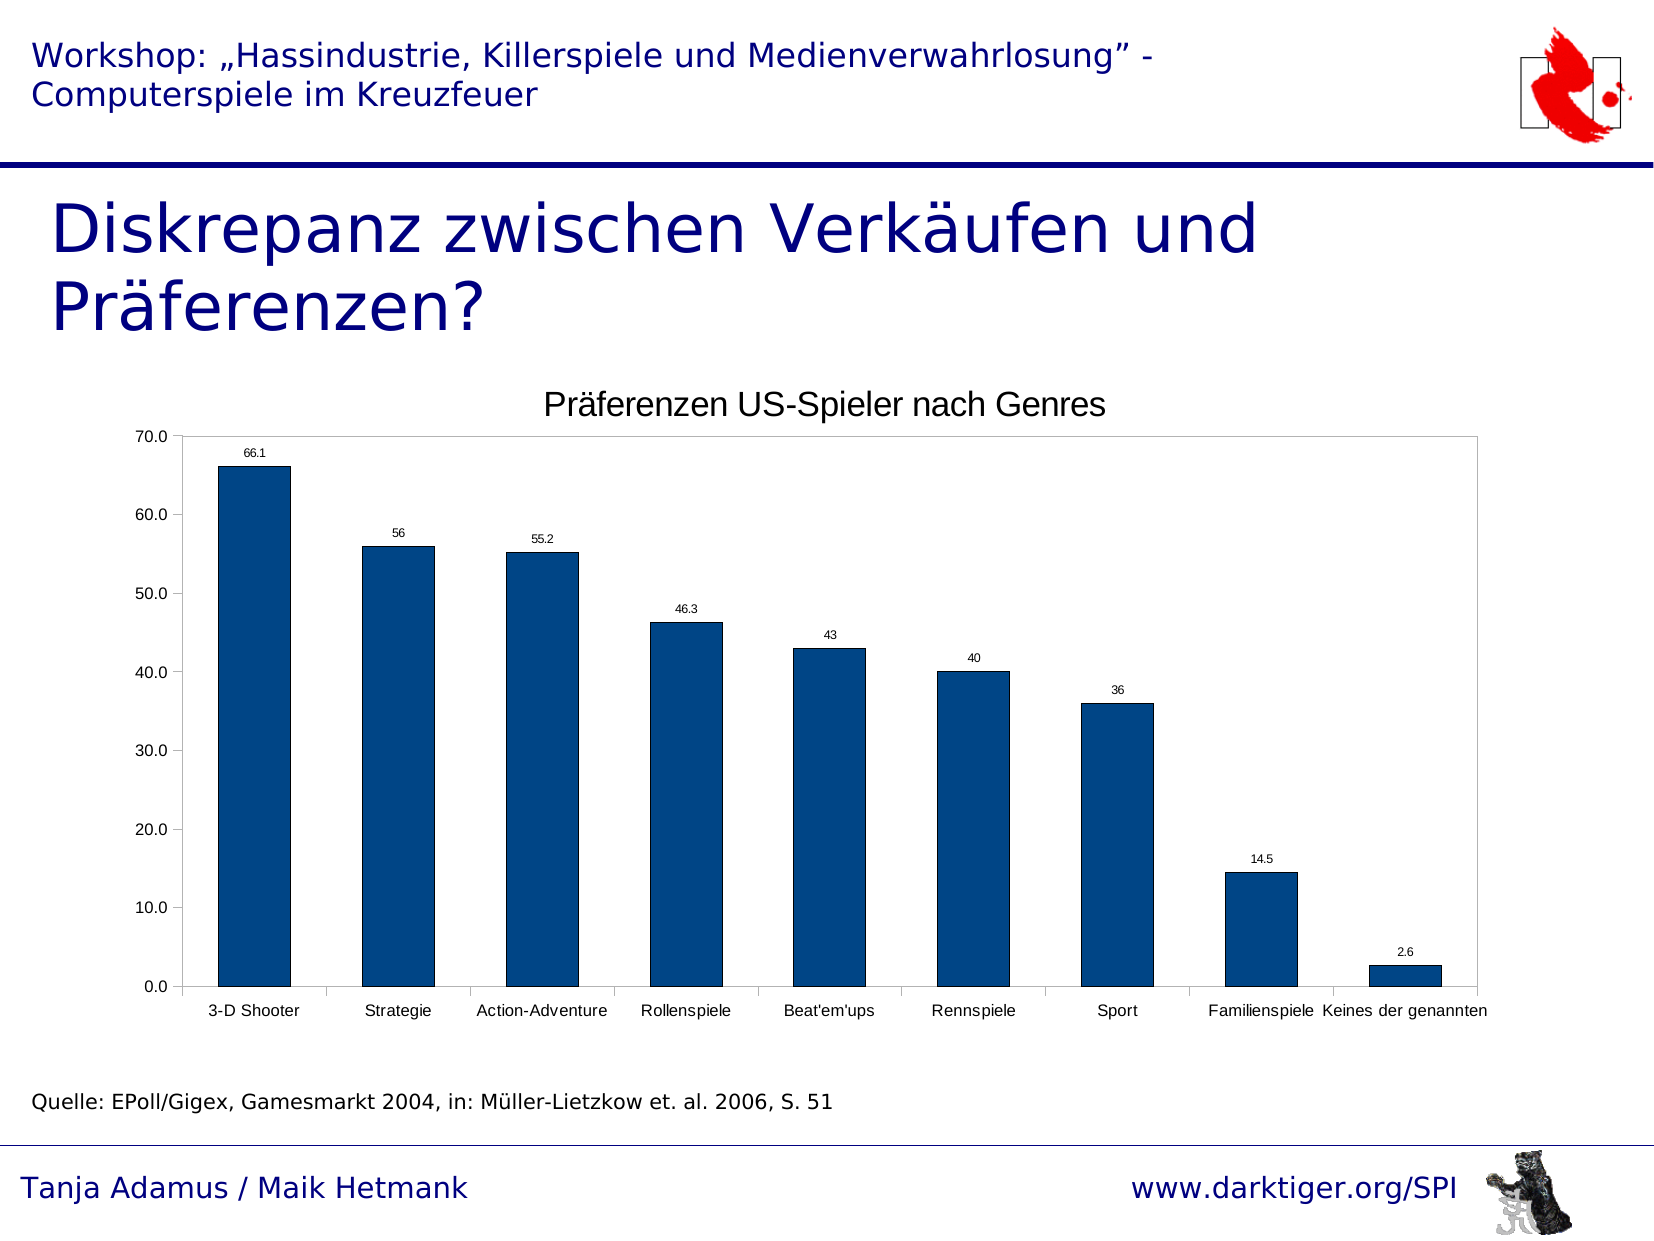

Workshop: „Hassindustrie, Killerspiele und Medienverwahrlosung” - Computerspiele im Kreuzfeuer
Diskrepanz zwischen Verkäufen und Präferenzen?
### Chart: Präferenzen US-Spieler nach Genres
| Category | Spalte B |
|---|---|
| 3-D Shooter | 66.1 |
| Strategie | 56.0 |
| Action-Adventure | 55.2 |
| Rollenspiele | 46.3 |
| Beat'em'ups | 43.0 |
| Rennspiele | 40.0 |
| Sport | 36.0 |
| Familienspiele | 14.5 |
| Keines der genannten | 2.6 |Quelle: EPoll/Gigex, Gamesmarkt 2004, in: Müller-Lietzkow et. al. 2006, S. 51